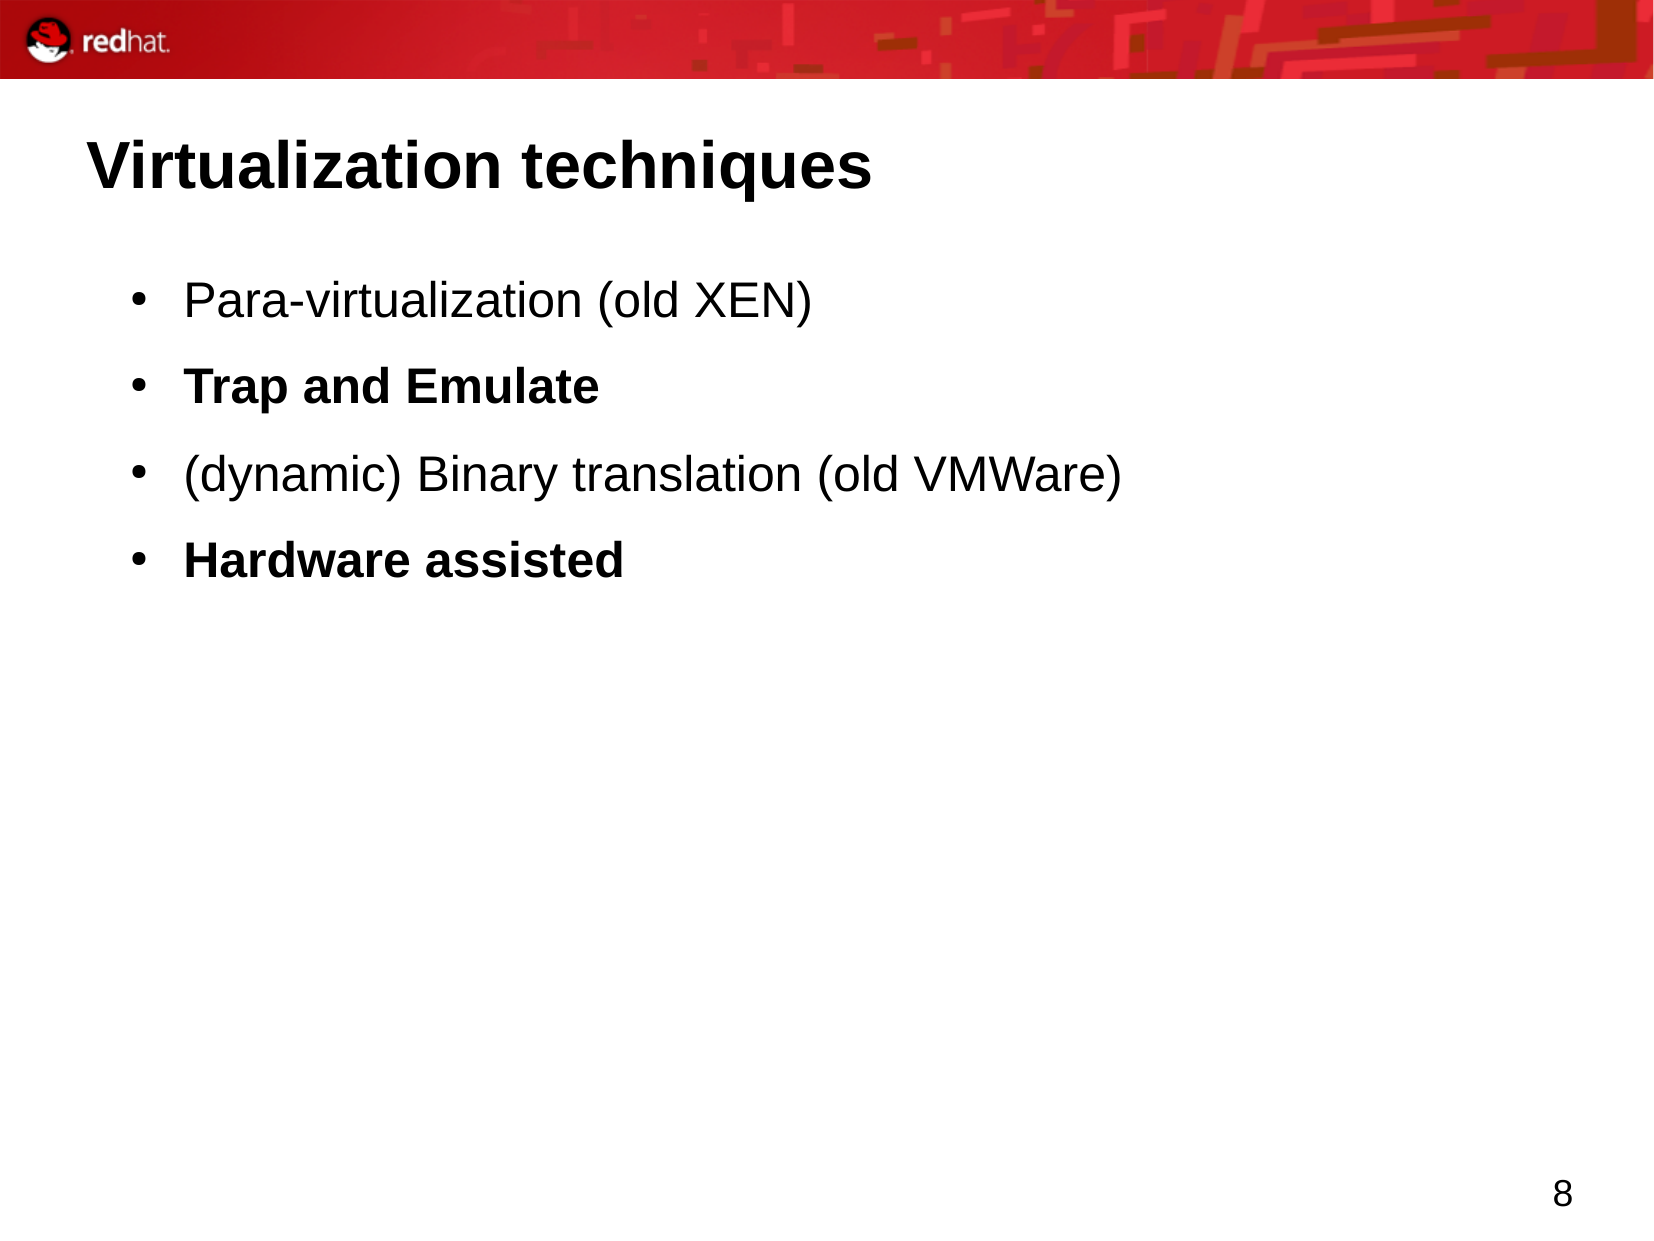

# Virtualization techniques
Para-virtualization (old XEN)
Trap and Emulate
(dynamic) Binary translation (old VMWare)
Hardware assisted